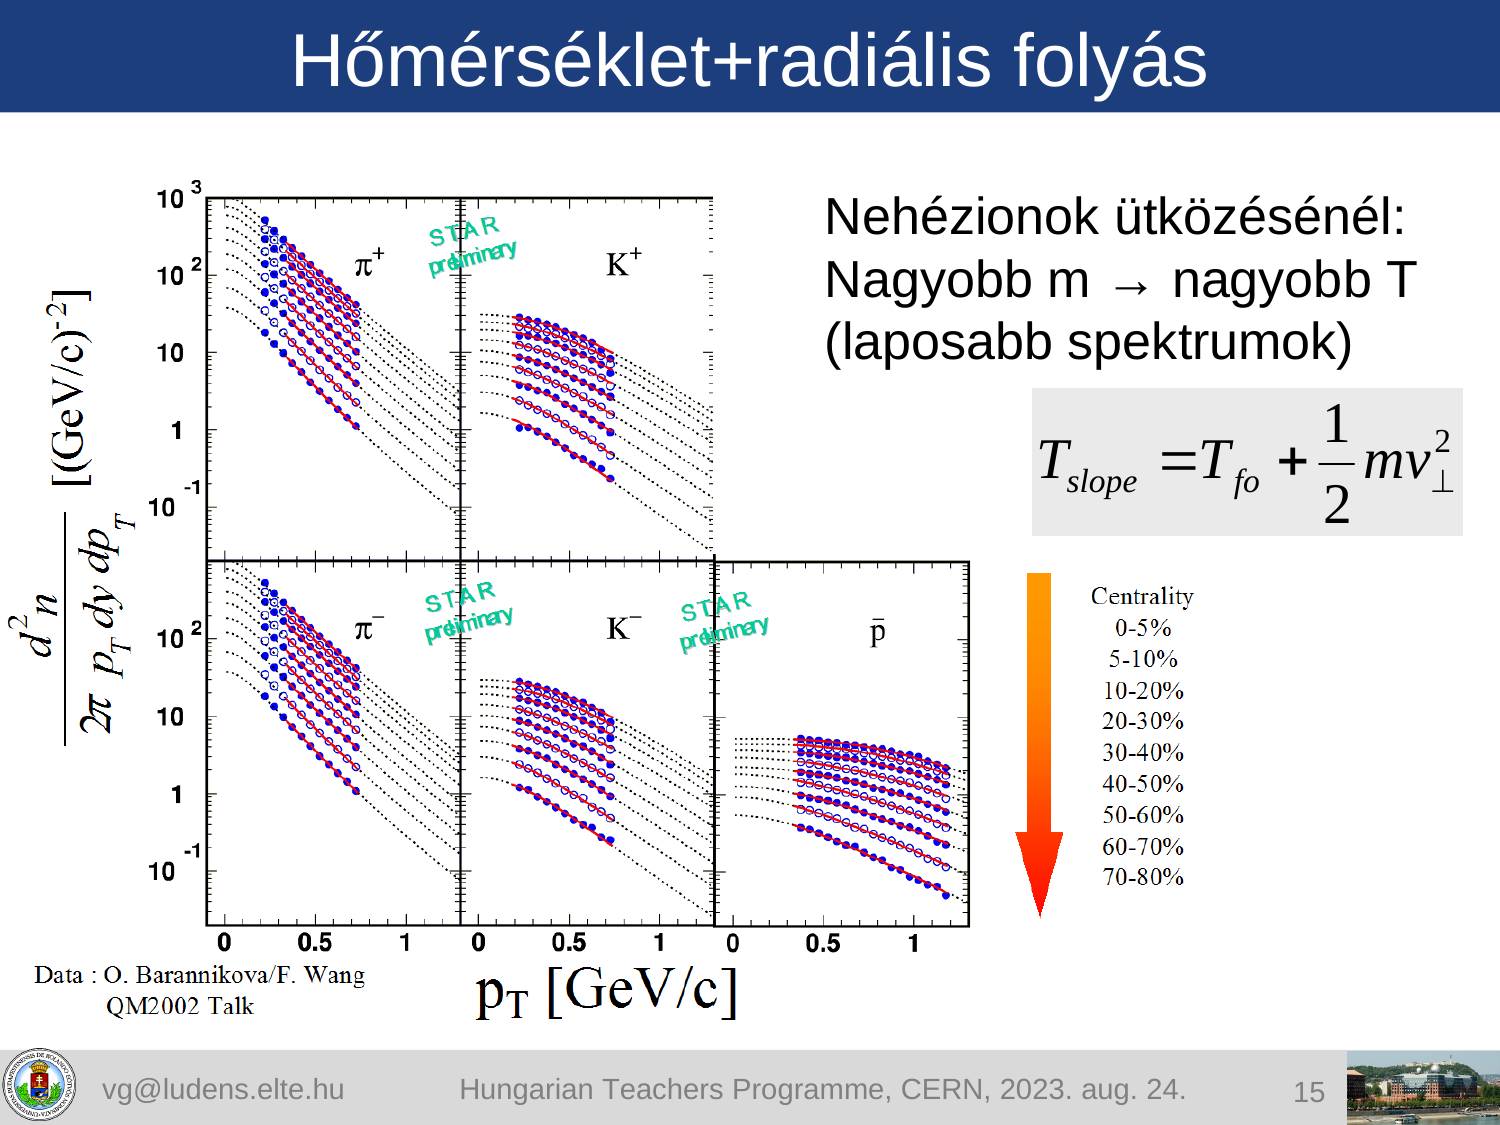

# Hőmérséklet+radiális folyás
Nehézionok ütközésénél:
Nagyobb m → nagyobb T
(laposabb spektrumok)
15